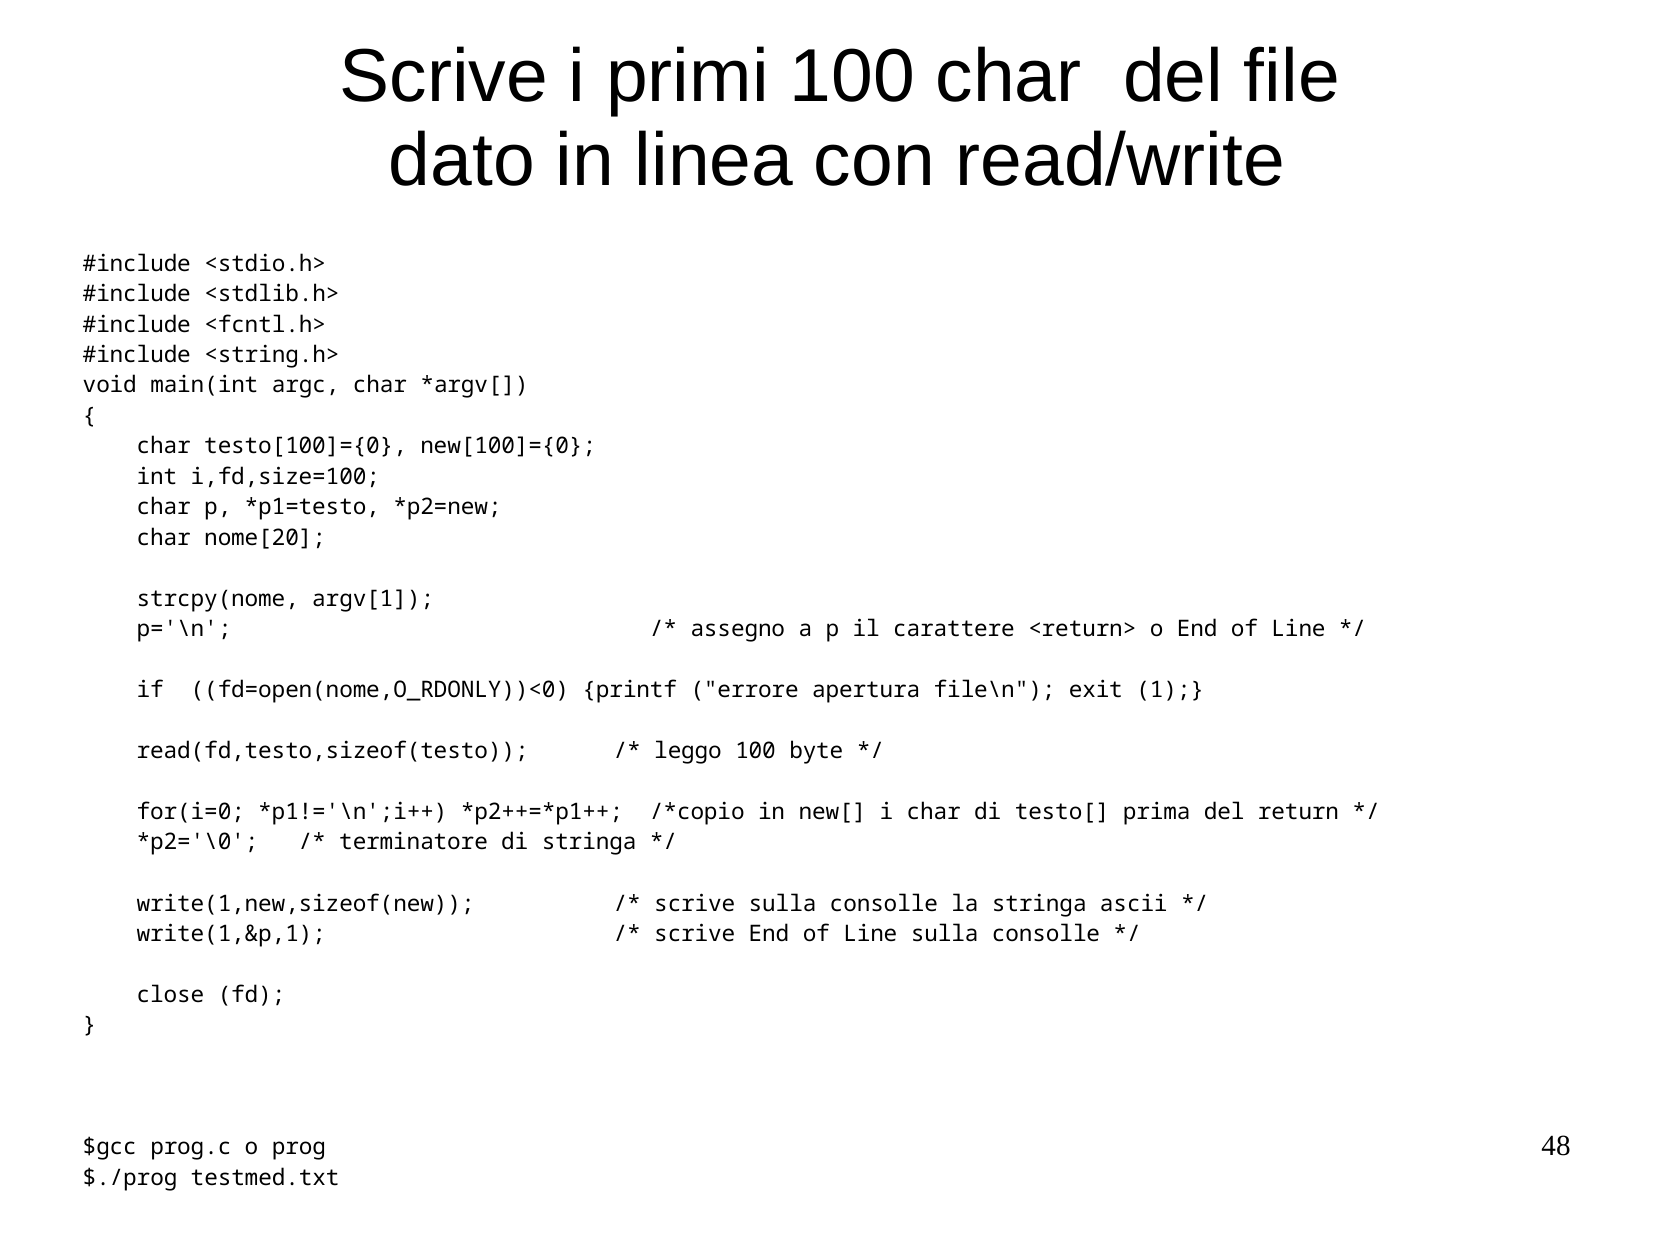

# Scrive i primi 100 char del file dato in linea con read/write
#include <stdio.h>
#include <stdlib.h>
#include <fcntl.h>
#include <string.h>
void main(int argc, char *argv[])
{
 char testo[100]={0}, new[100]={0};
 int i,fd,size=100;
 char p, *p1=testo, *p2=new;
 char nome[20];
 strcpy(nome, argv[1]);
 p='\n'; /* assegno a p il carattere <return> o End of Line */
 if ((fd=open(nome,O_RDONLY))<0) {printf ("errore apertura file\n"); exit (1);}
 read(fd,testo,sizeof(testo)); 	 /* leggo 100 byte */
 for(i=0; *p1!='\n';i++) *p2++=*p1++; /*copio in new[] i char di testo[] prima del return */
 *p2='\0';				 /* terminatore di stringa */
 write(1,new,sizeof(new)); 	 /* scrive sulla consolle la stringa ascii */
 write(1,&p,1);			 				 		 	 /* scrive End of Line sulla consolle */
 close (fd);
}
$gcc prog.c o prog
$./prog testmed.txt
48